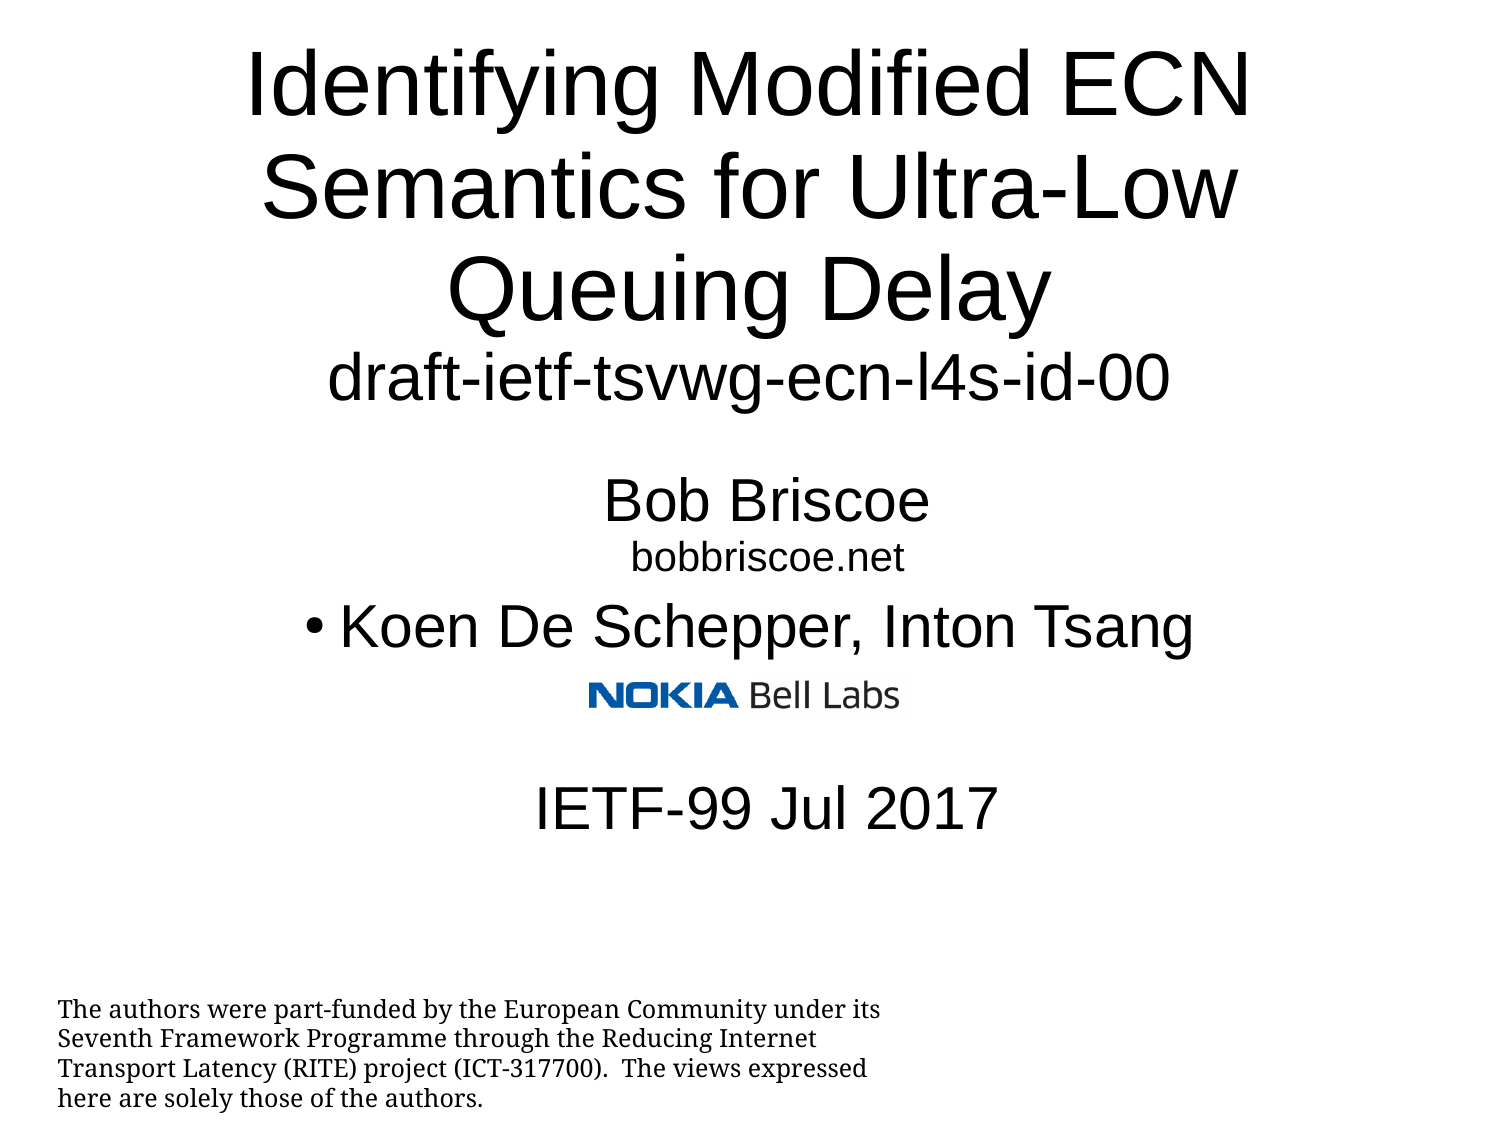

# Identifying Modified ECN Semantics for Ultra-Low Queuing Delay draft-ietf-tsvwg-ecn-l4s-id-00
Bob Briscoe
bobbriscoe.net
Koen De Schepper, Inton Tsang
Nokia Bell Labs
IETF-99 Jul 2017
The authors were part-funded by the European Community under its Seventh Framework Programme through the Reducing Internet Transport Latency (RITE) project (ICT-317700). The views expressed here are solely those of the authors.